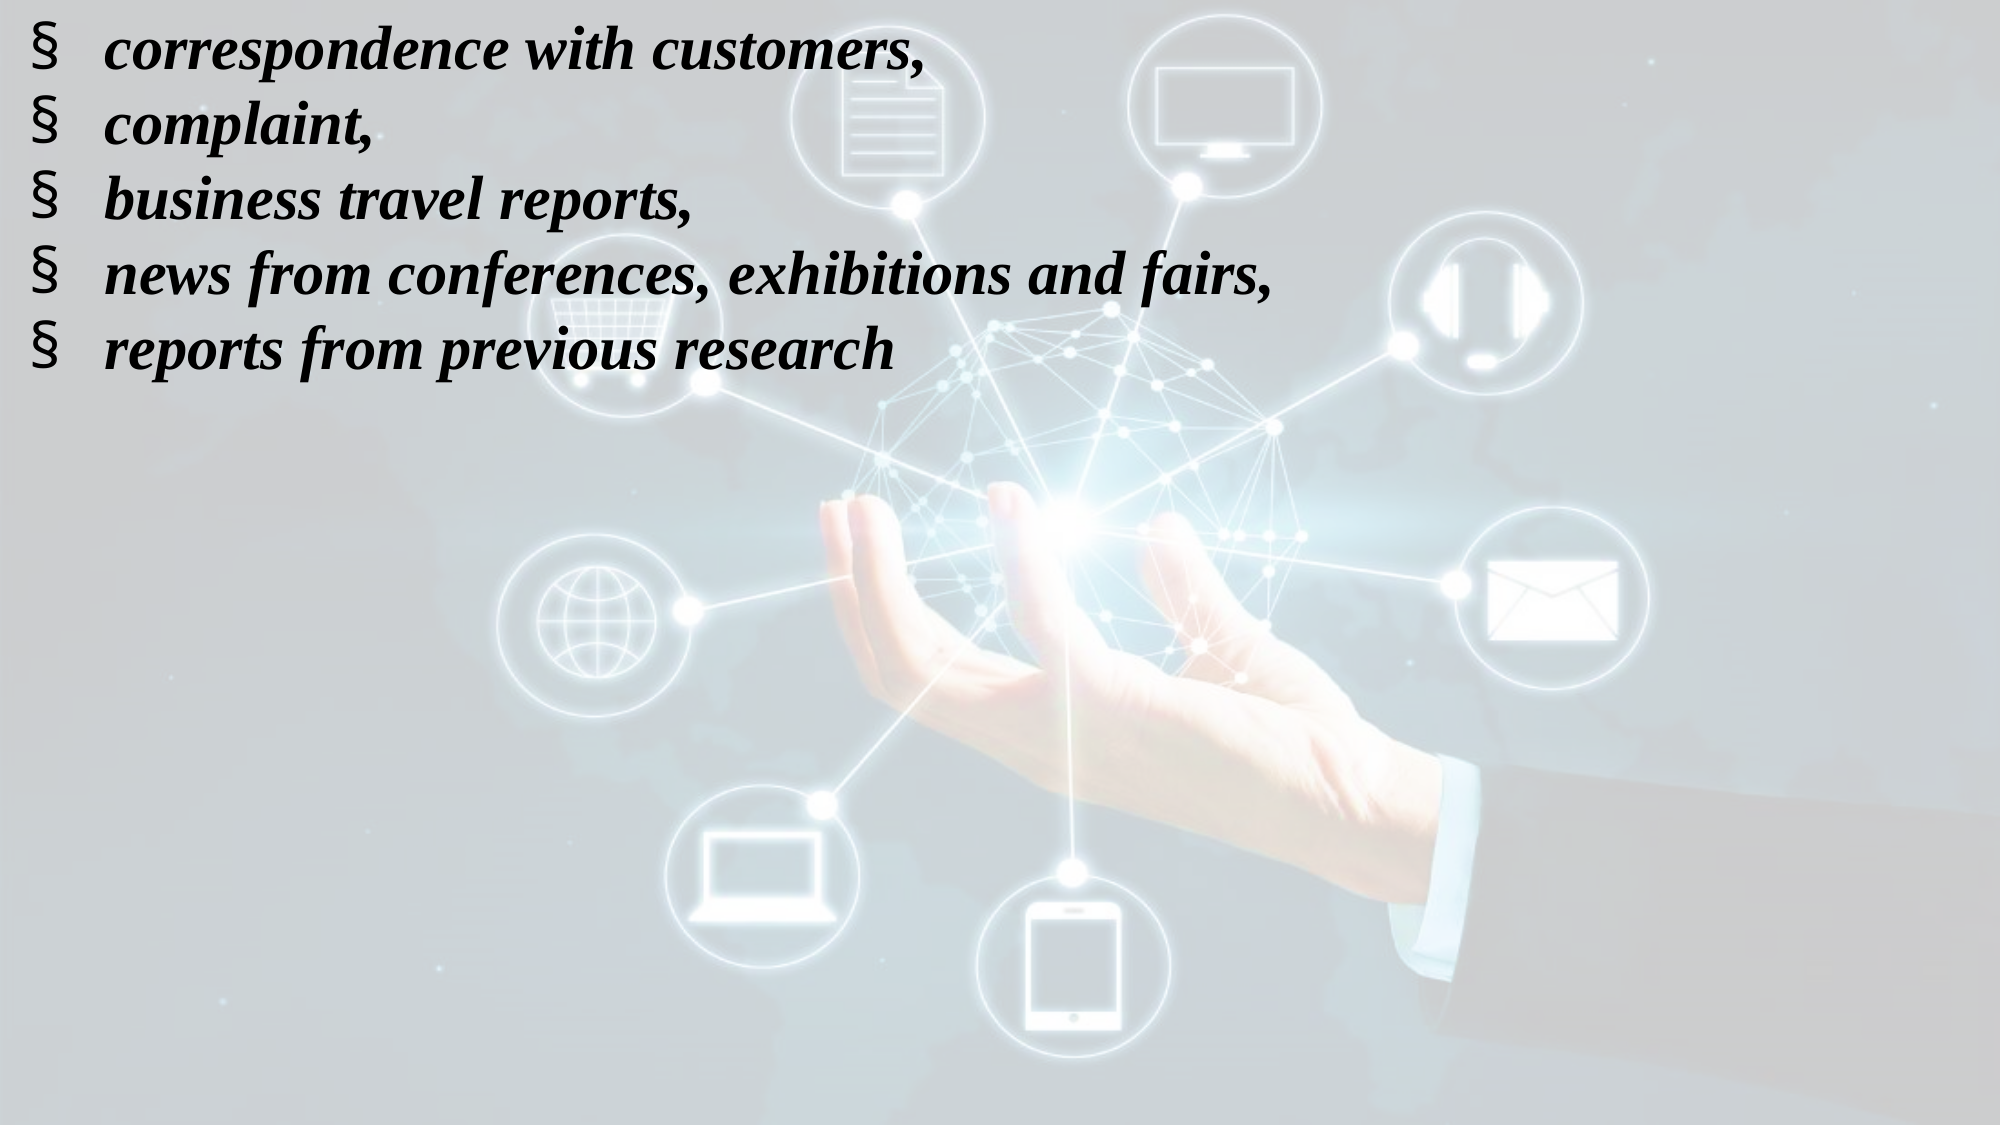

correspondence with customers,
complaint,
business travel reports,
news from conferences, exhibitions and fairs,
reports from previous research